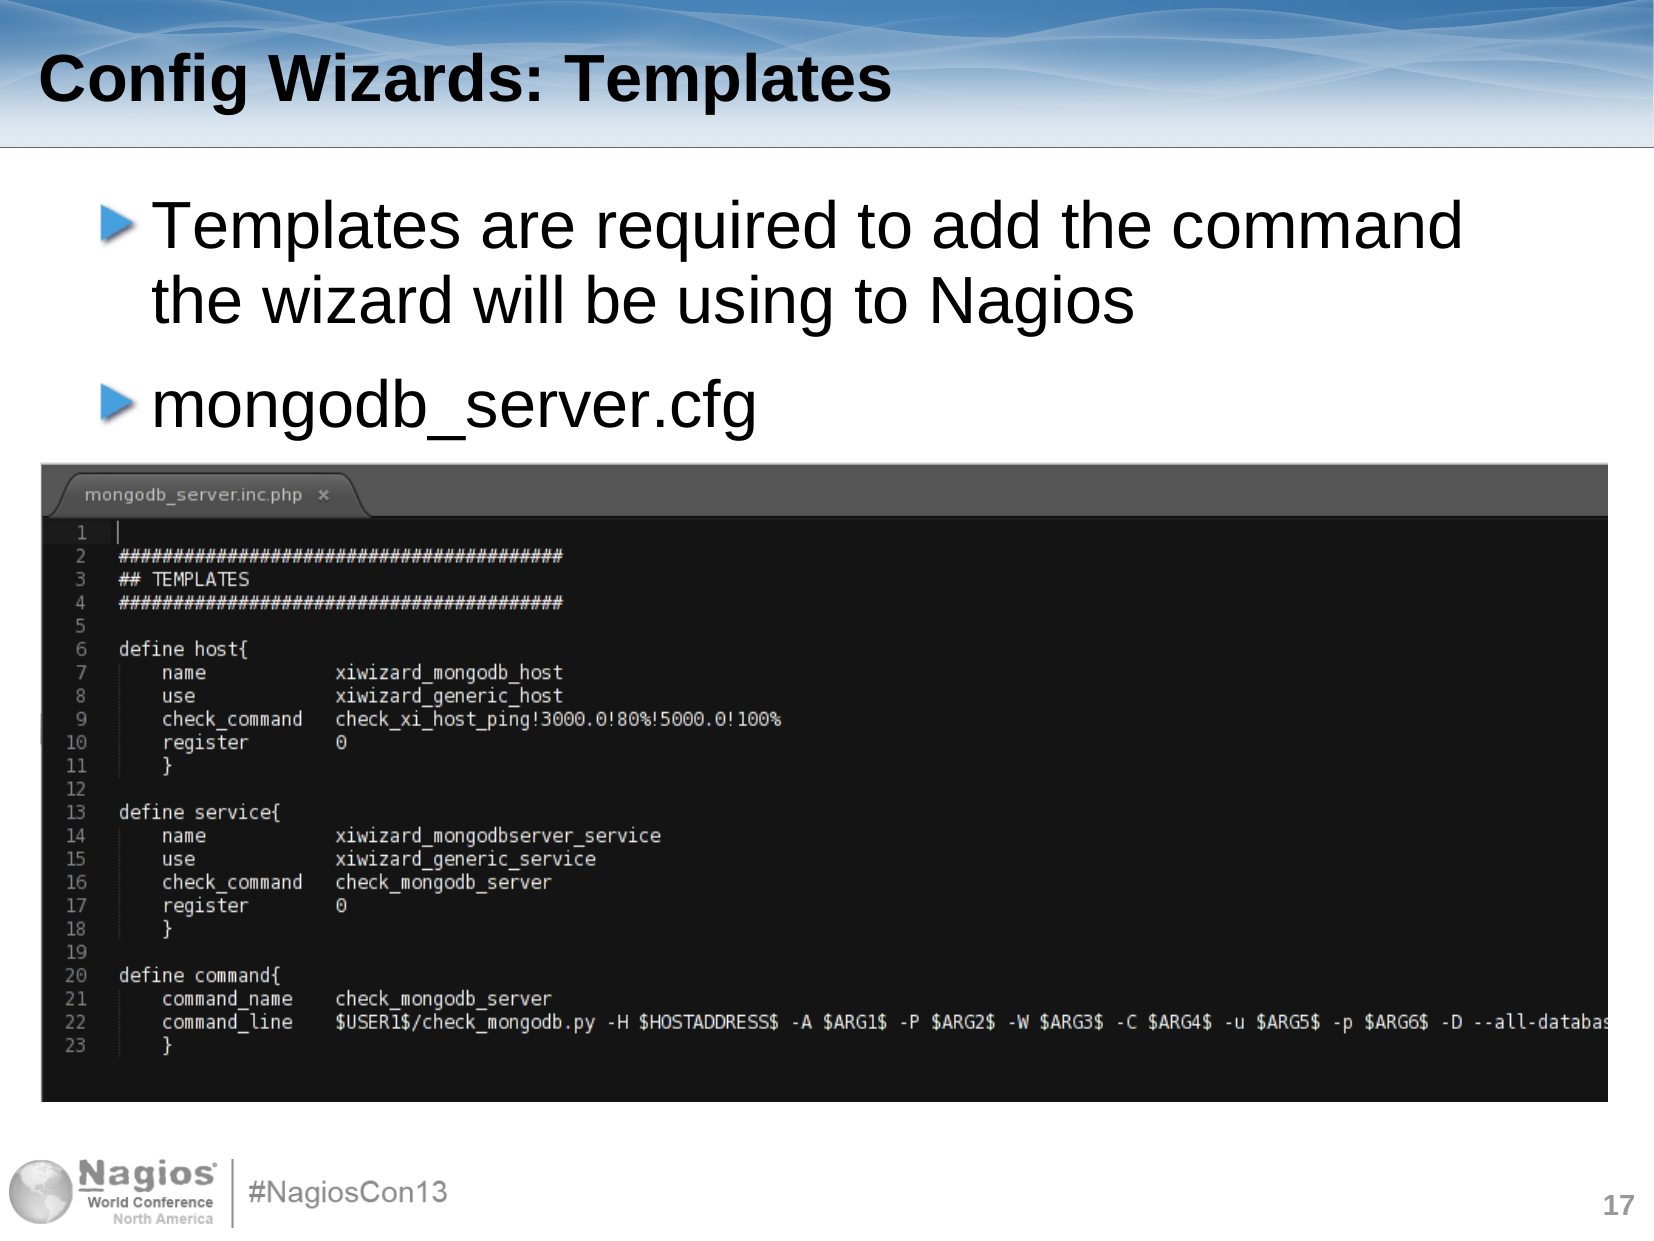

# Config Wizards: Templates
Templates are required to add the command the wizard will be using to Nagios
mongodb_server.cfg
17